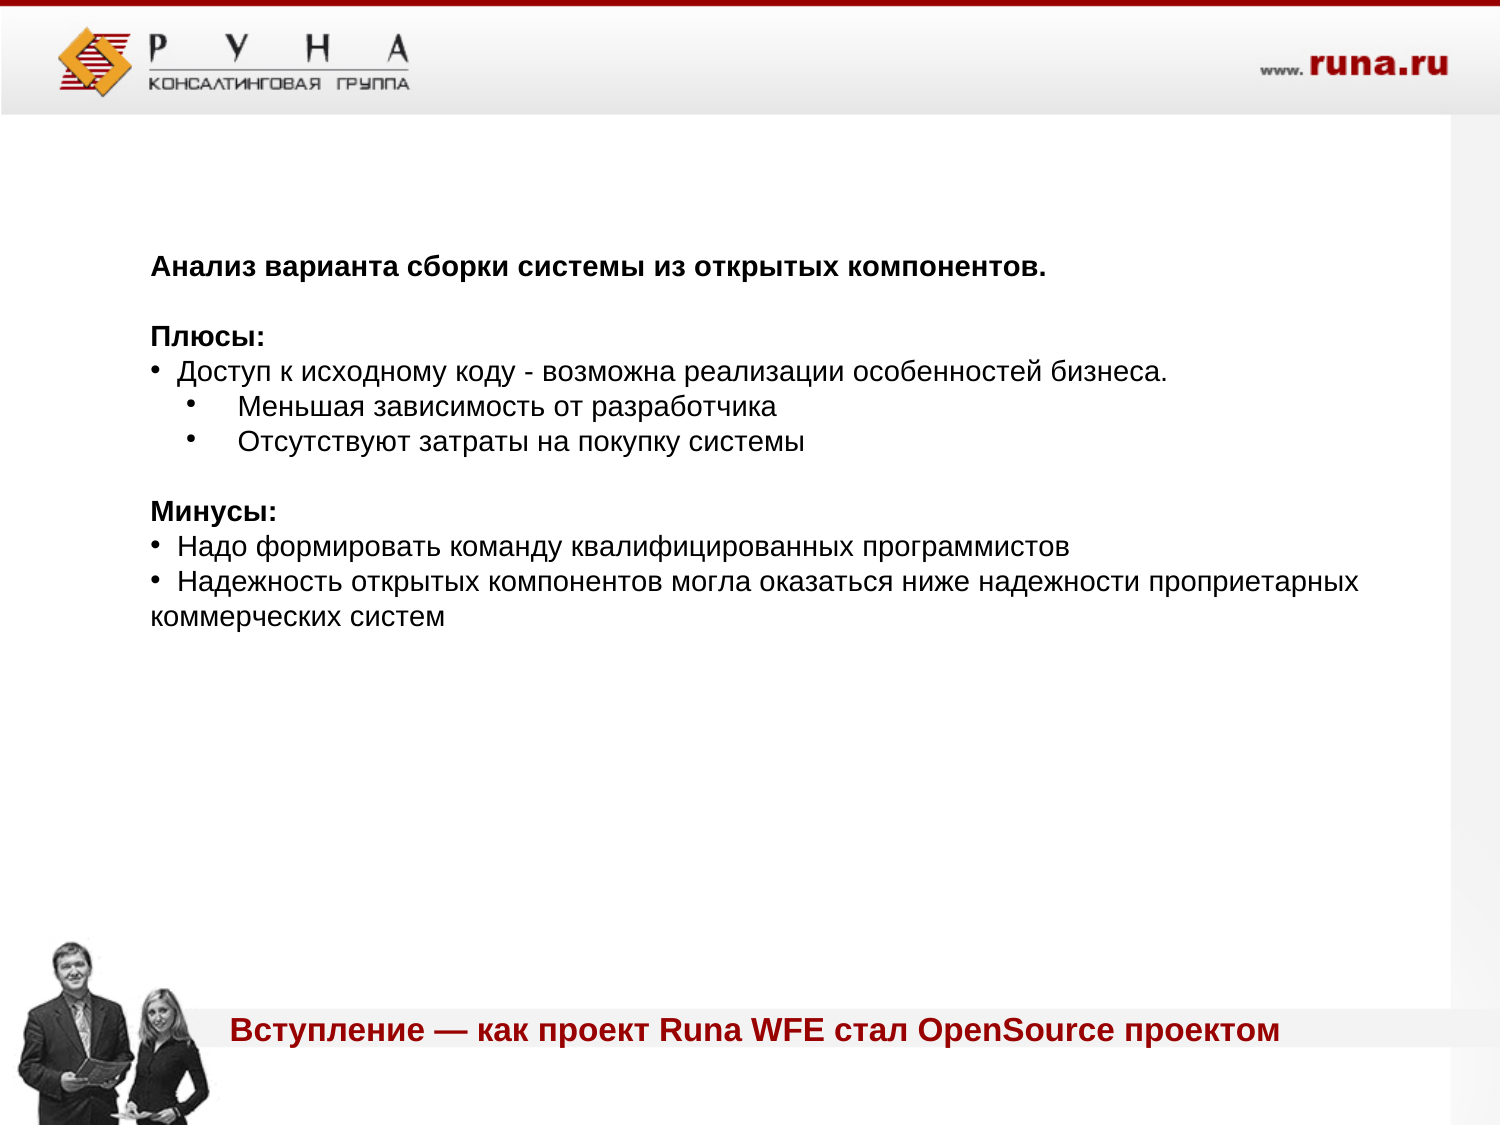

Анализ варианта сборки системы из открытых компонентов.
Плюсы:
 Доступ к исходному коду - возможна реализации особенностей бизнеса.
 Меньшая зависимость от разработчика
 Отсутствуют затраты на покупку системы
Минусы:
 Надо формировать команду квалифицированных программистов
 Надежность открытых компонентов могла оказаться ниже надежности проприетарных коммерческих систем
Вступление — как проект Runa WFE стал OpenSource проектом